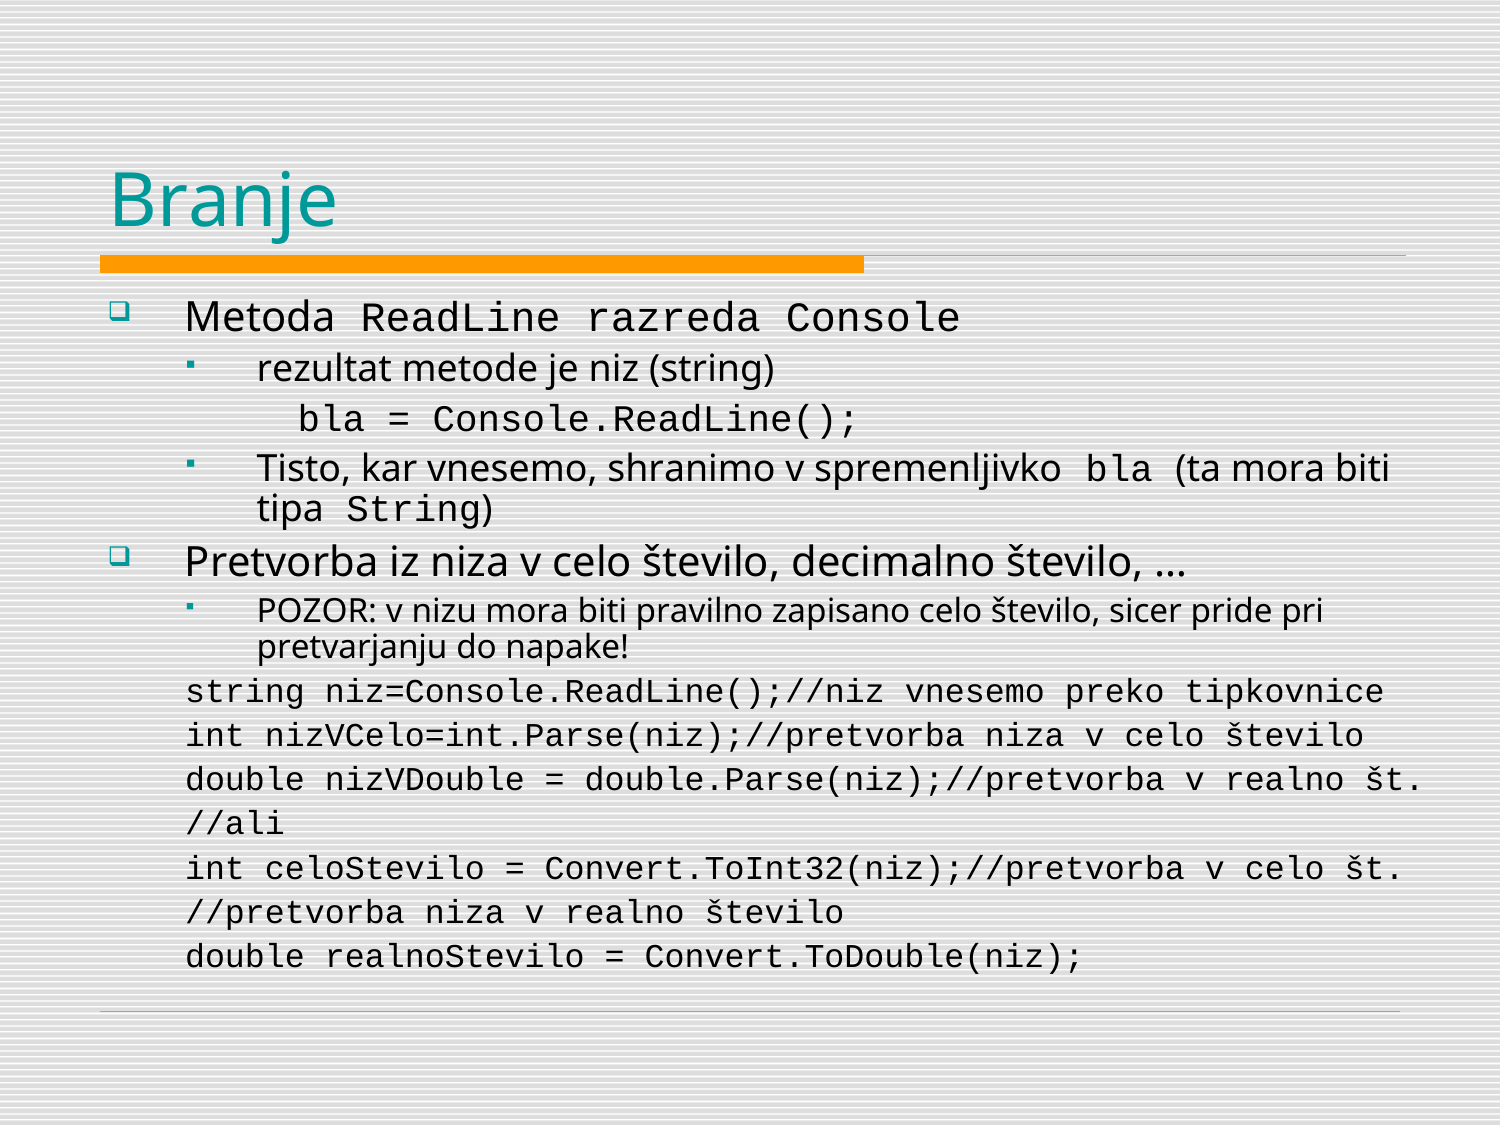

# Branje
Metoda ReadLine razreda Console
rezultat metode je niz (string)
 bla = Console.ReadLine();
Tisto, kar vnesemo, shranimo v spremenljivko bla (ta mora biti tipa String)
Pretvorba iz niza v celo število, decimalno število, …
POZOR: v nizu mora biti pravilno zapisano celo število, sicer pride pri pretvarjanju do napake!
string niz=Console.ReadLine();//niz vnesemo preko tipkovnice
int nizVCelo=int.Parse(niz);//pretvorba niza v celo število
double nizVDouble = double.Parse(niz);//pretvorba v realno št.
//ali
int celoStevilo = Convert.ToInt32(niz);//pretvorba v celo št.
//pretvorba niza v realno število
double realnoStevilo = Convert.ToDouble(niz);